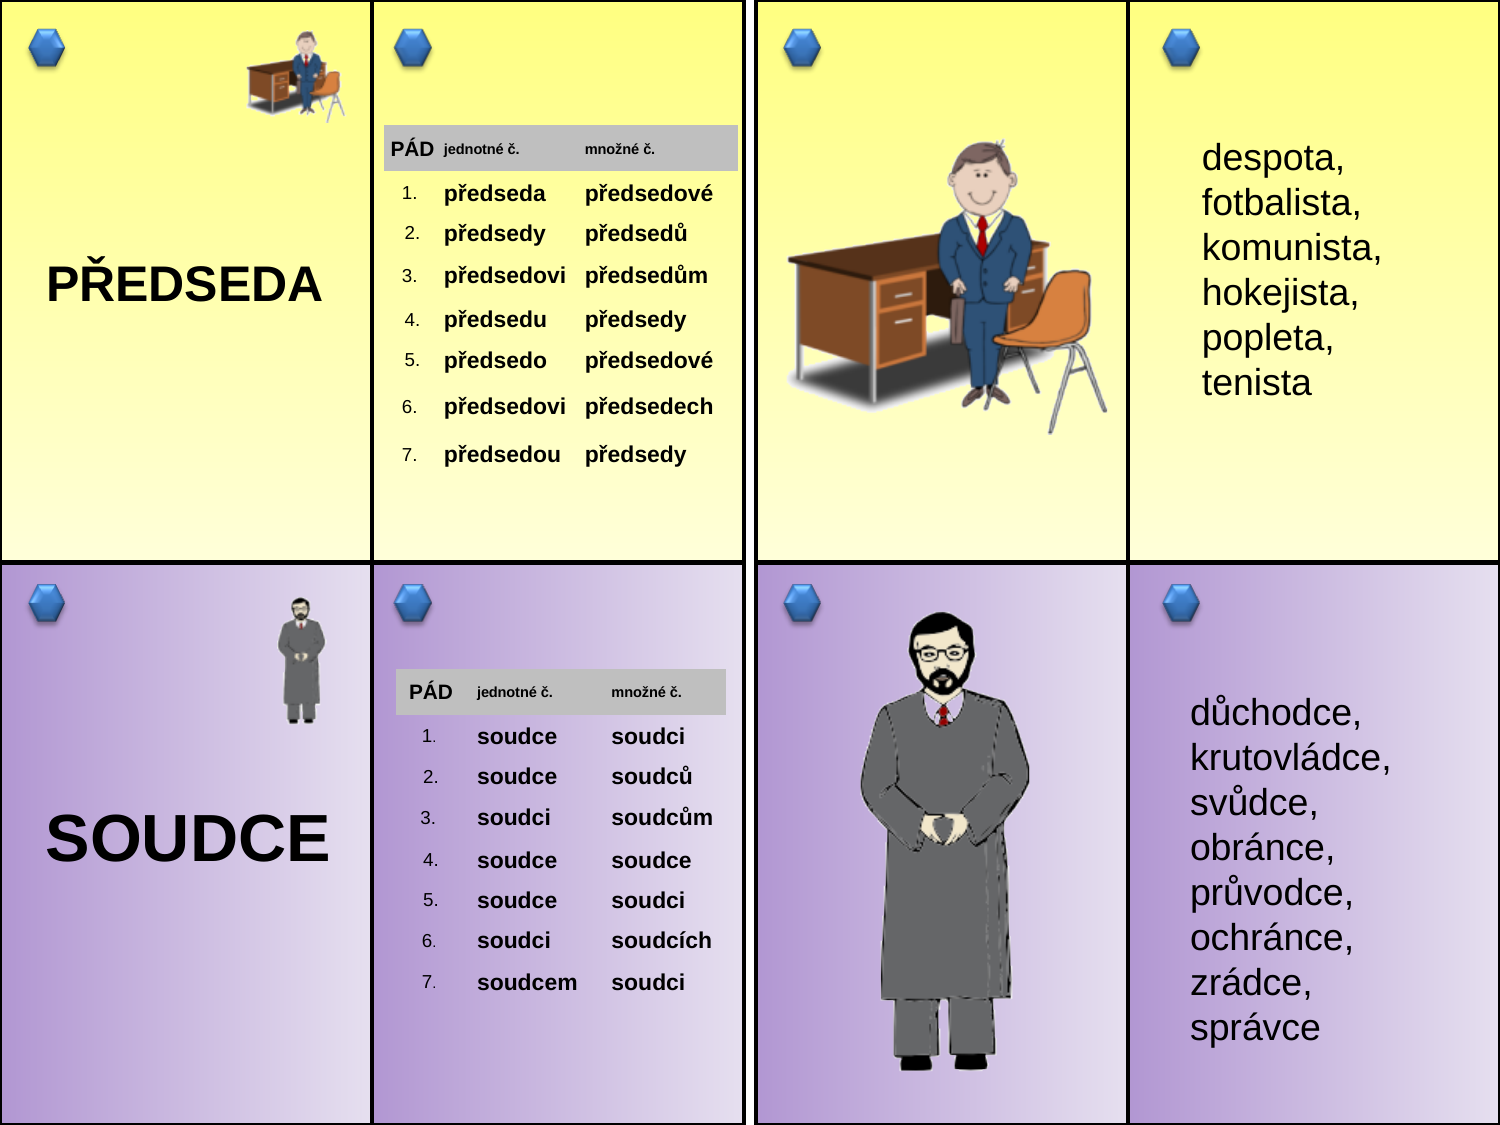

| PÁD | jednotné č. | množné č. |
| --- | --- | --- |
| 1. | předseda | předsedové |
| 2. | předsedy | předsedů |
| 3. | předsedovi | předsedům |
| 4. | předsedu | předsedy |
| 5. | předsedo | předsedové |
| 6. | předsedovi | předsedech |
| 7. | předsedou | předsedy |
despota, fotbalista, komunista, hokejista, popleta, tenista
PŘEDSEDA
| PÁD | jednotné č. | množné č. |
| --- | --- | --- |
| 1. | soudce | soudci |
| 2. | soudce | soudců |
| 3. | soudci | soudcům |
| 4. | soudce | soudce |
| 5. | soudce | soudci |
| 6. | soudci | soudcích |
| 7. | soudcem | soudci |
důchodce, krutovládce, svůdce, obránce, průvodce, ochránce, zrádce, správce
SOUDCE